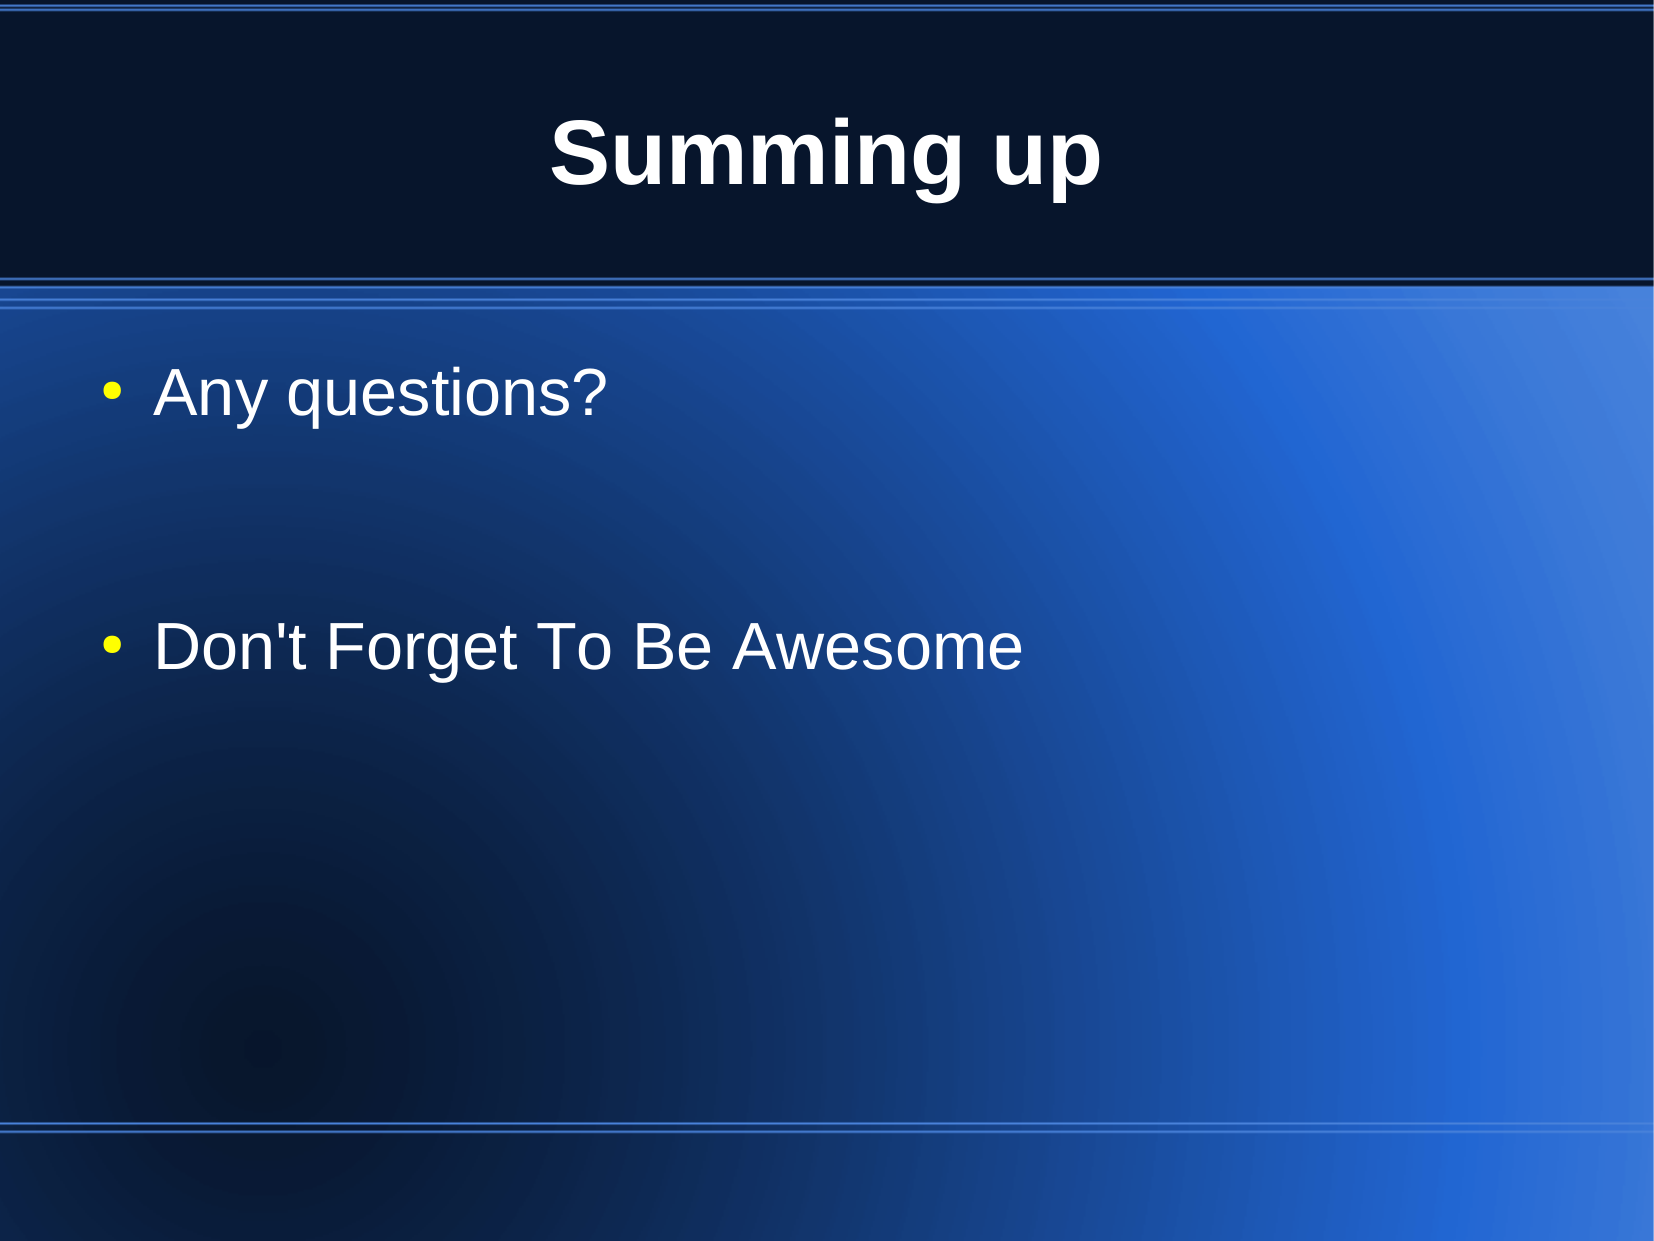

# Summing up
Any questions?
Don't Forget To Be Awesome